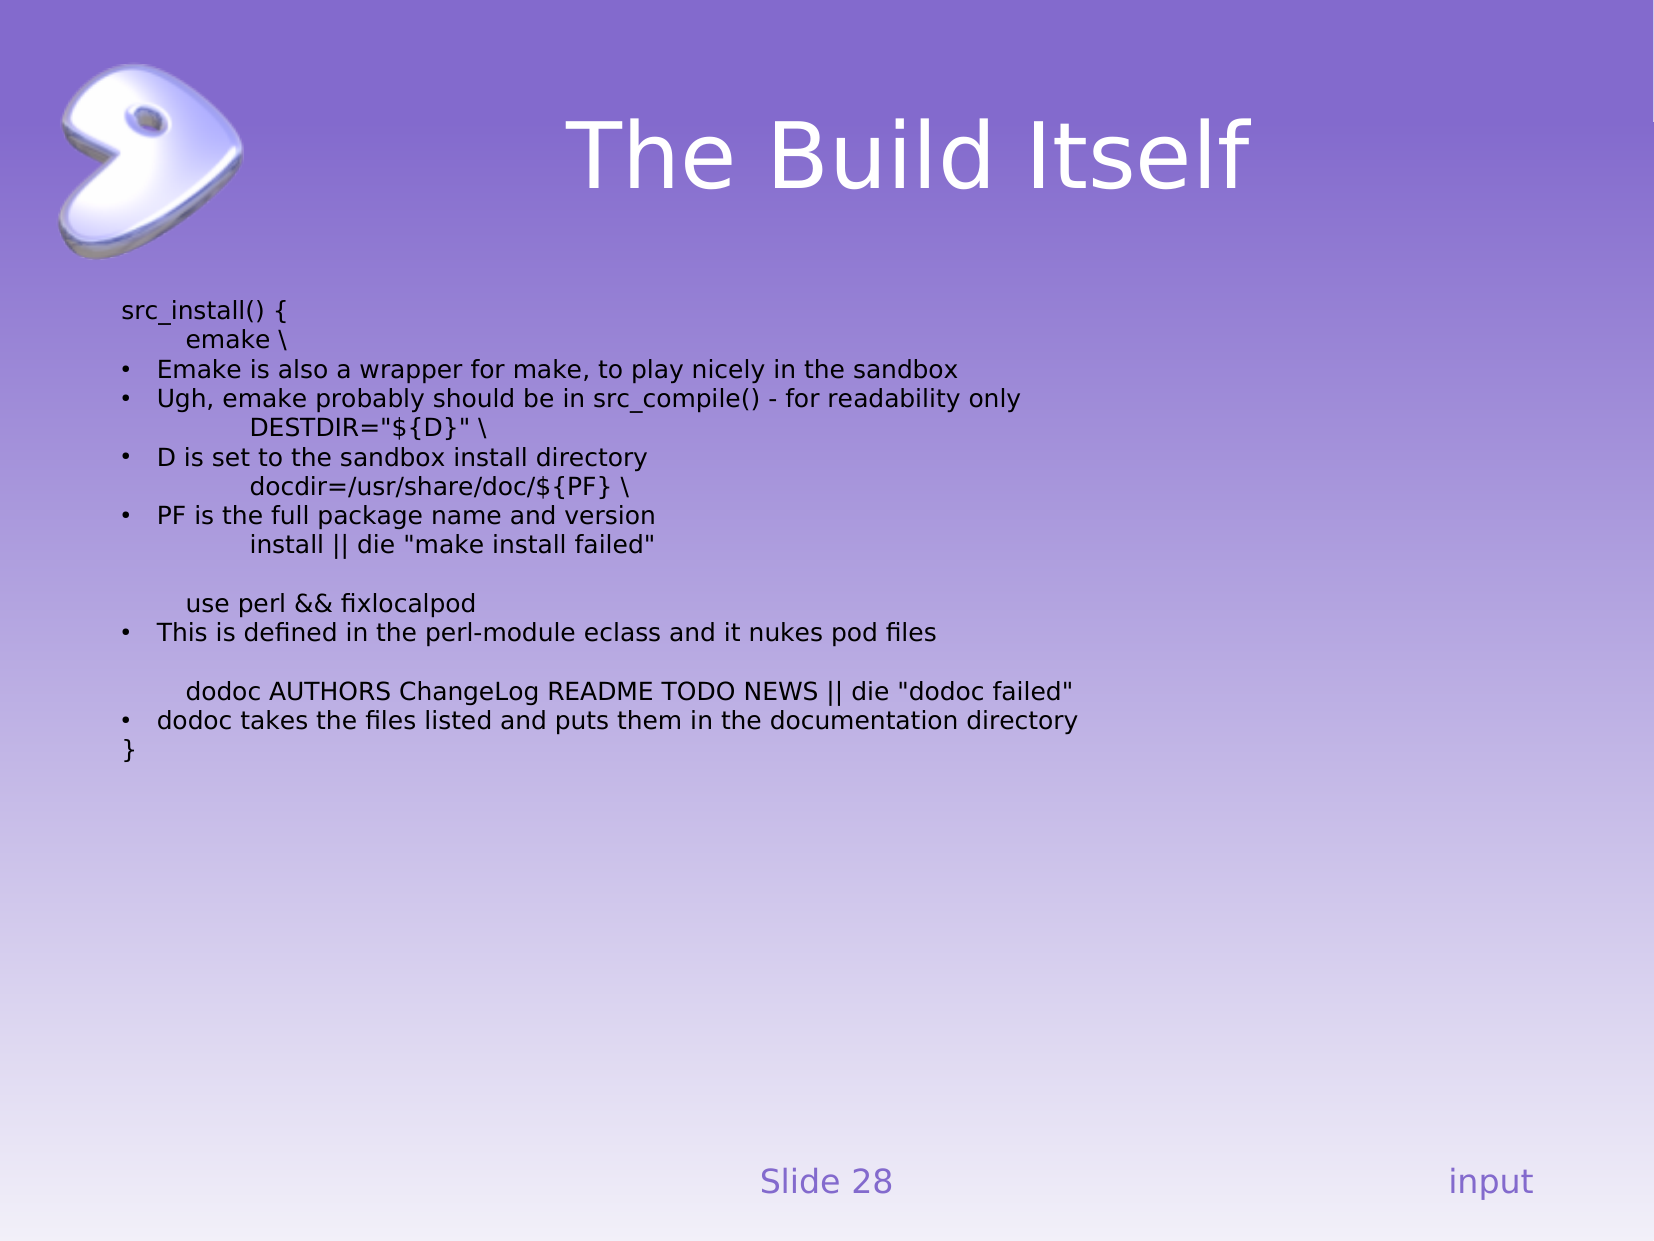

# The Build Itself
src_install() {
 emake \
Emake is also a wrapper for make, to play nicely in the sandbox
Ugh, emake probably should be in src_compile() - for readability only
 DESTDIR="${D}" \
D is set to the sandbox install directory
 docdir=/usr/share/doc/${PF} \
PF is the full package name and version
 install || die "make install failed"
 use perl && fixlocalpod
This is defined in the perl-module eclass and it nukes pod files
 dodoc AUTHORS ChangeLog README TODO NEWS || die "dodoc failed"
dodoc takes the files listed and puts them in the documentation directory
}